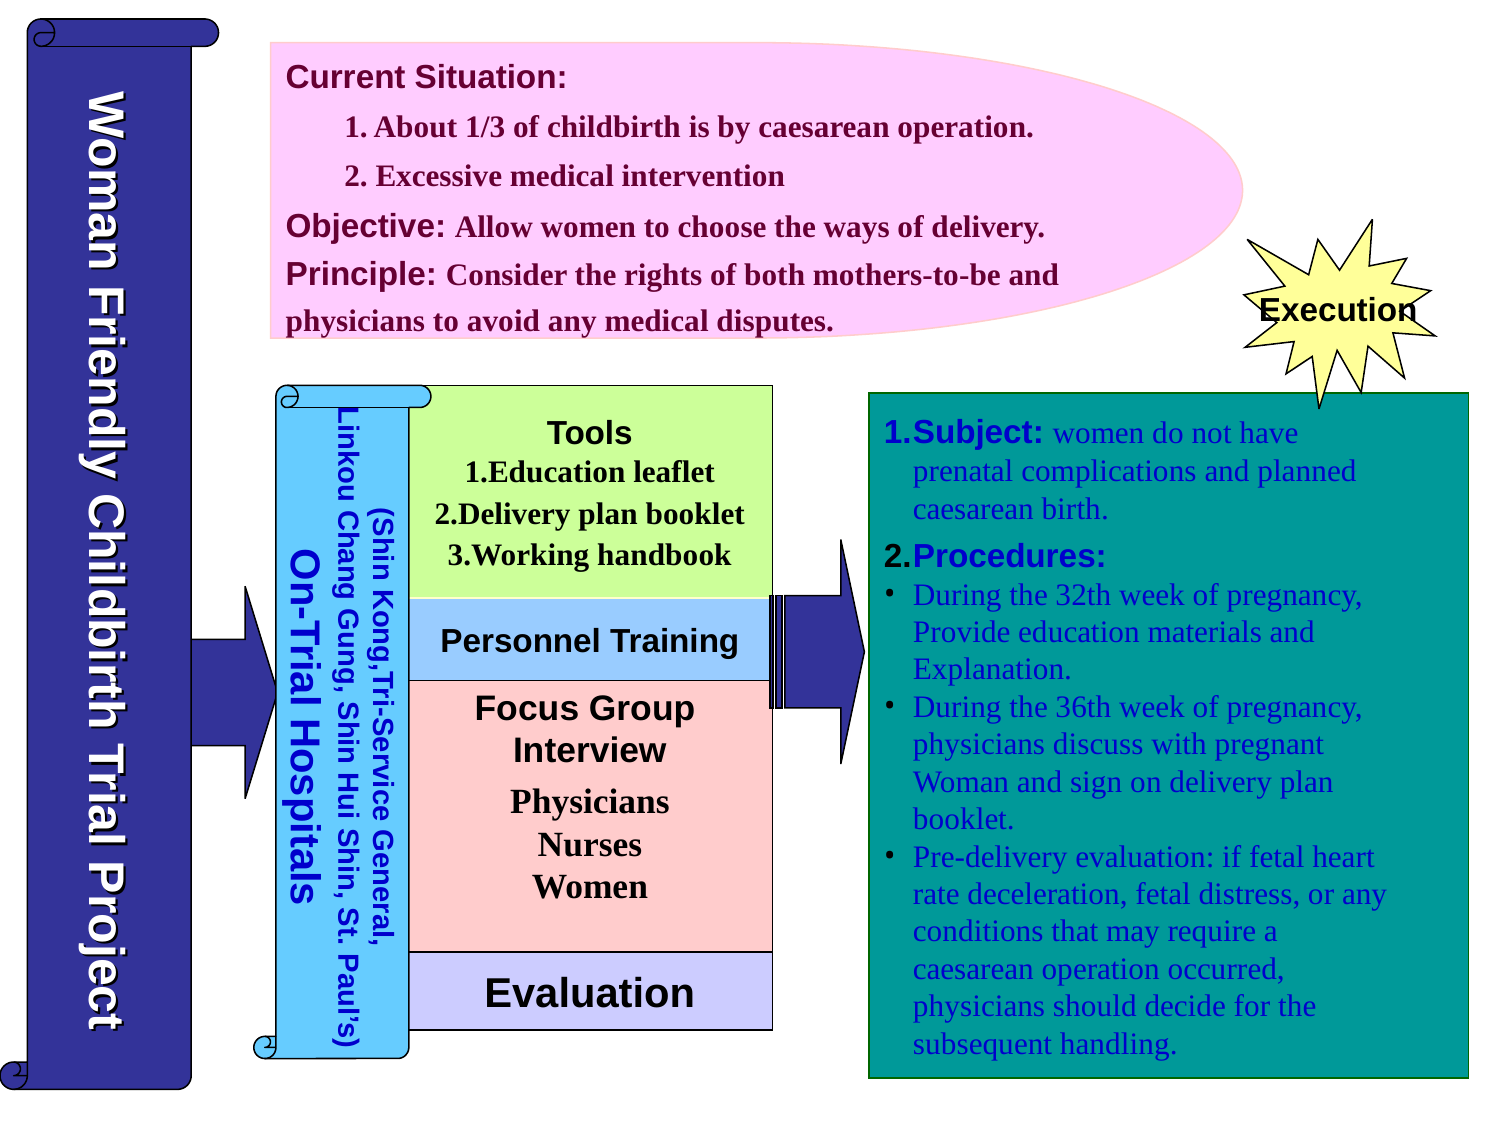

#
Woman Friendly Childbirth Trial Project
Current Situation:
1. About 1/3 of childbirth is by caesarean operation.
2. Excessive medical intervention
Objective: Allow women to choose the ways of delivery.
Principle: Consider the rights of both mothers-to-be and
physicians to avoid any medical disputes.
Execution
(Shin Kong,Tri-Service General,
Linkou Chang Gung, Shin Hui Shin, St. Paul’s)
On-Trial Hospitals
Tools
1.Education leaflet
2.Delivery plan booklet
3.Working handbook
1.	Subject: women do not have
	prenatal complications and planned
	caesarean birth.
Procedures:
During the 32th week of pregnancy,
	Provide education materials and
	Explanation.
During the 36th week of pregnancy,
	physicians discuss with pregnant
	Woman and sign on delivery plan
	booklet.
Pre-delivery evaluation: if fetal heart
	rate deceleration, fetal distress, or any
	conditions that may require a
	caesarean operation occurred,
	physicians should decide for the
	subsequent handling.
Personnel Training
Focus Group
Interview
Physicians
Nurses
Women
Evaluation